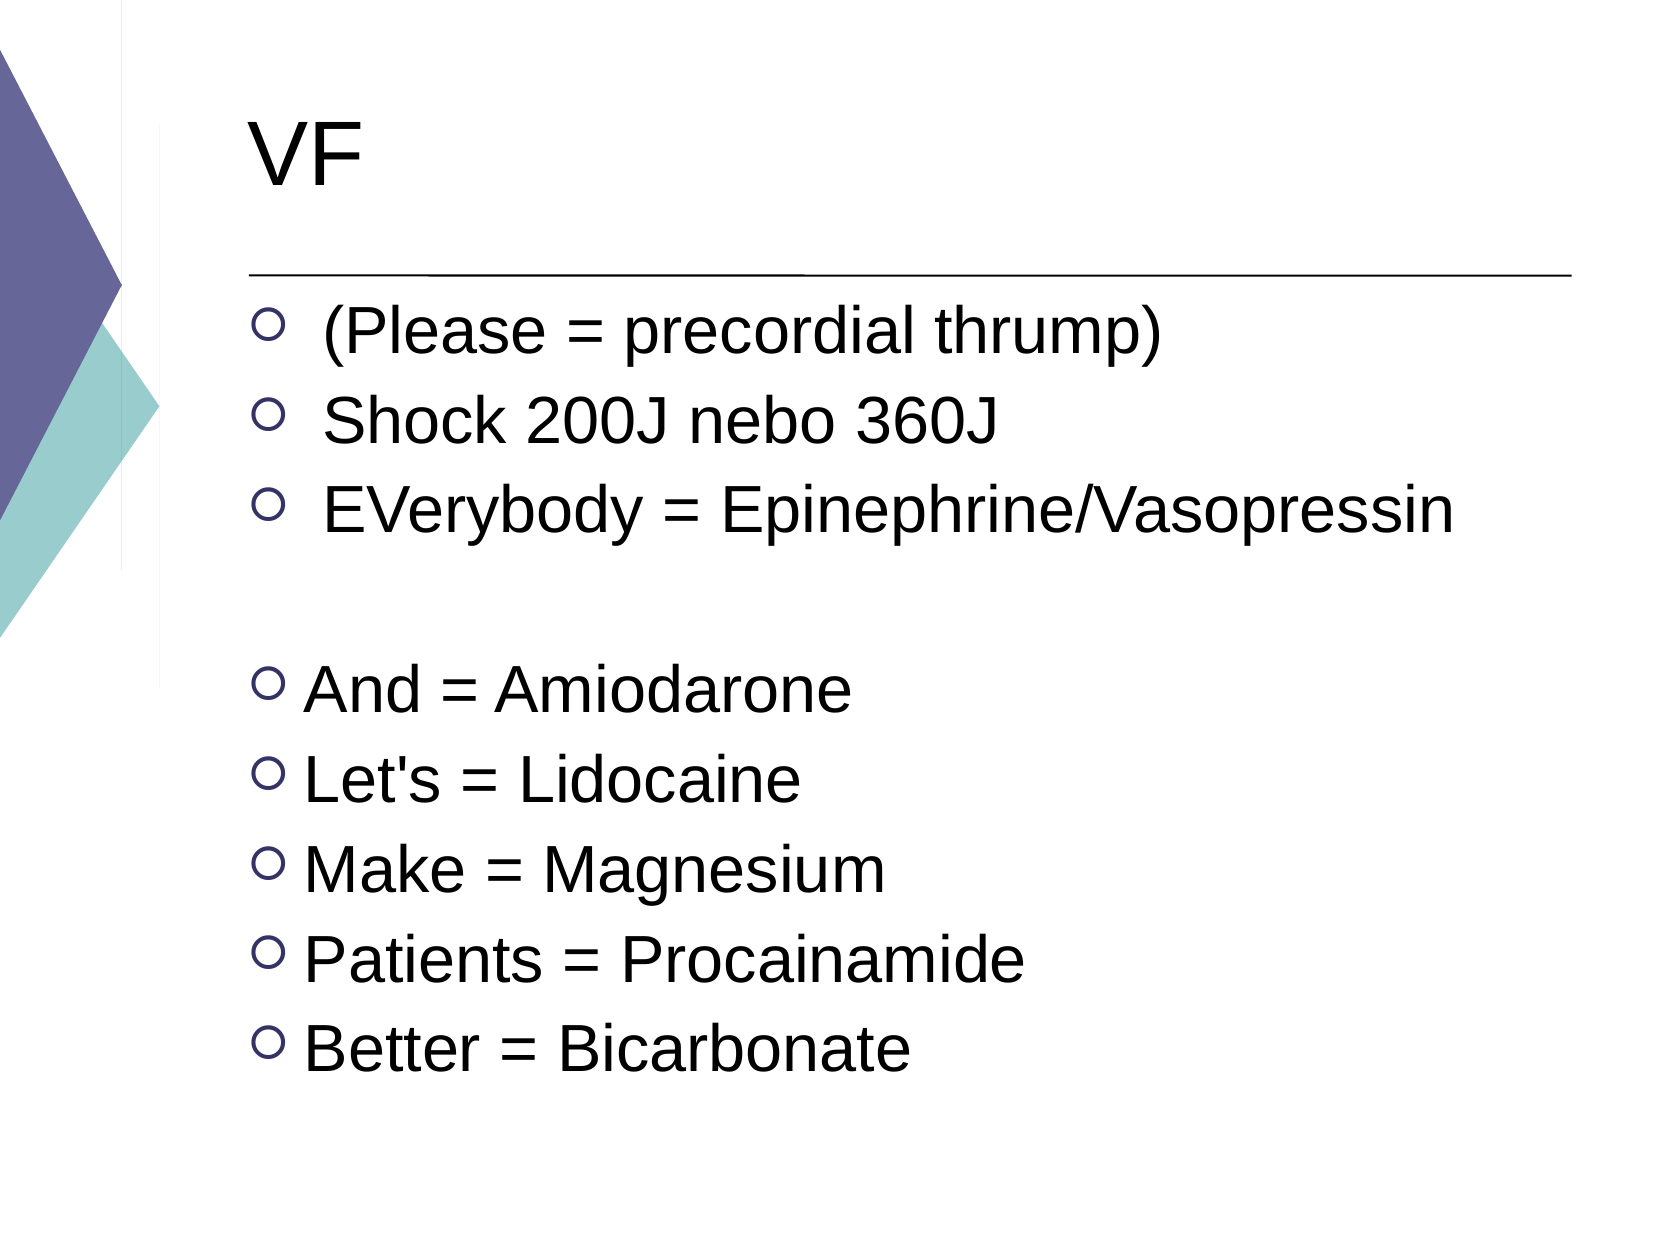

# VF
 (Please = precordial thrump)
 Shock 200J nebo 360J
 EVerybody = Epinephrine/Vasopressin
And = Amiodarone
Let's = Lidocaine
Make = Magnesium
Patients = Procainamide
Better = Bicarbonate